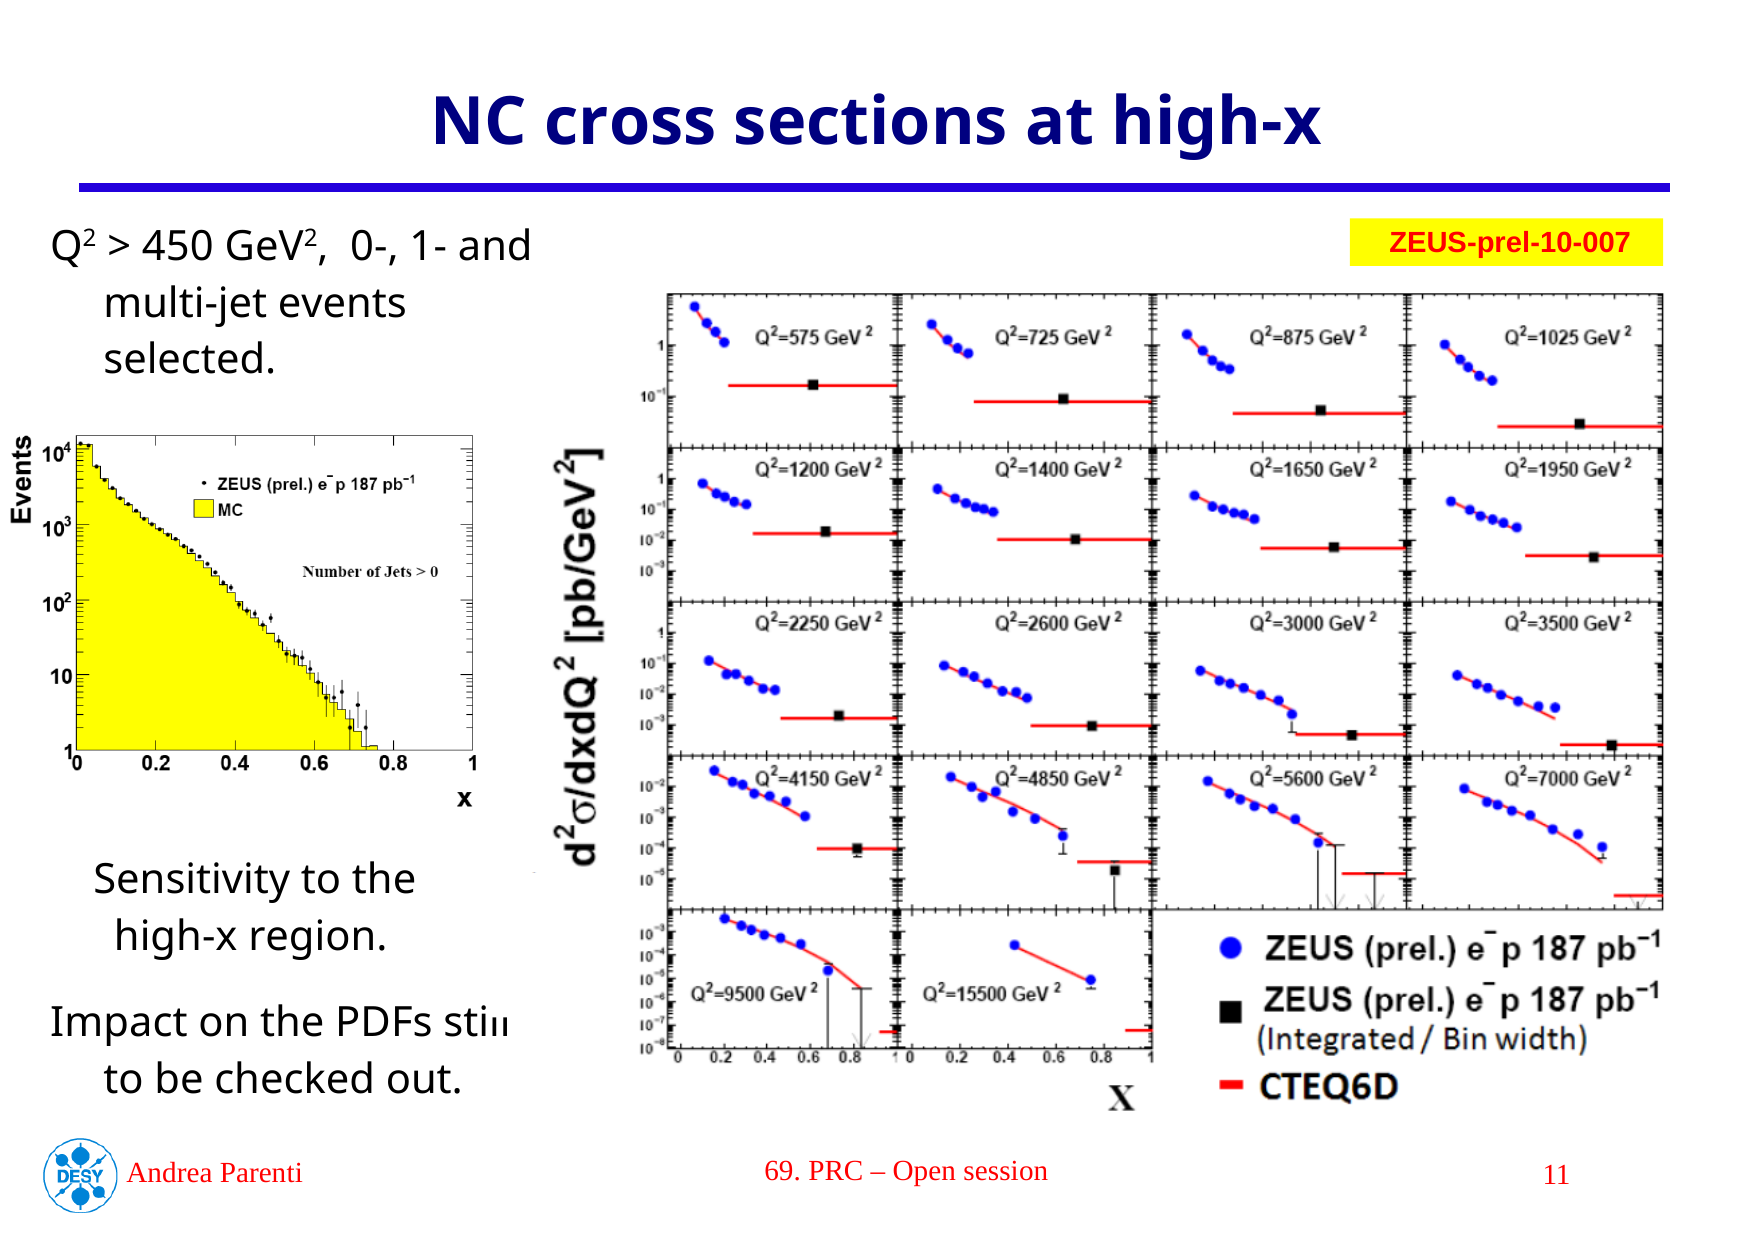

# NC cross sections at high-x
Q2 > 450 GeV2, 0-, 1- and multi-jet events selected.
 Sensitivity to the high-x region.
Impact on the PDFs still to be checked out.
 ZEUS-prel-10-007